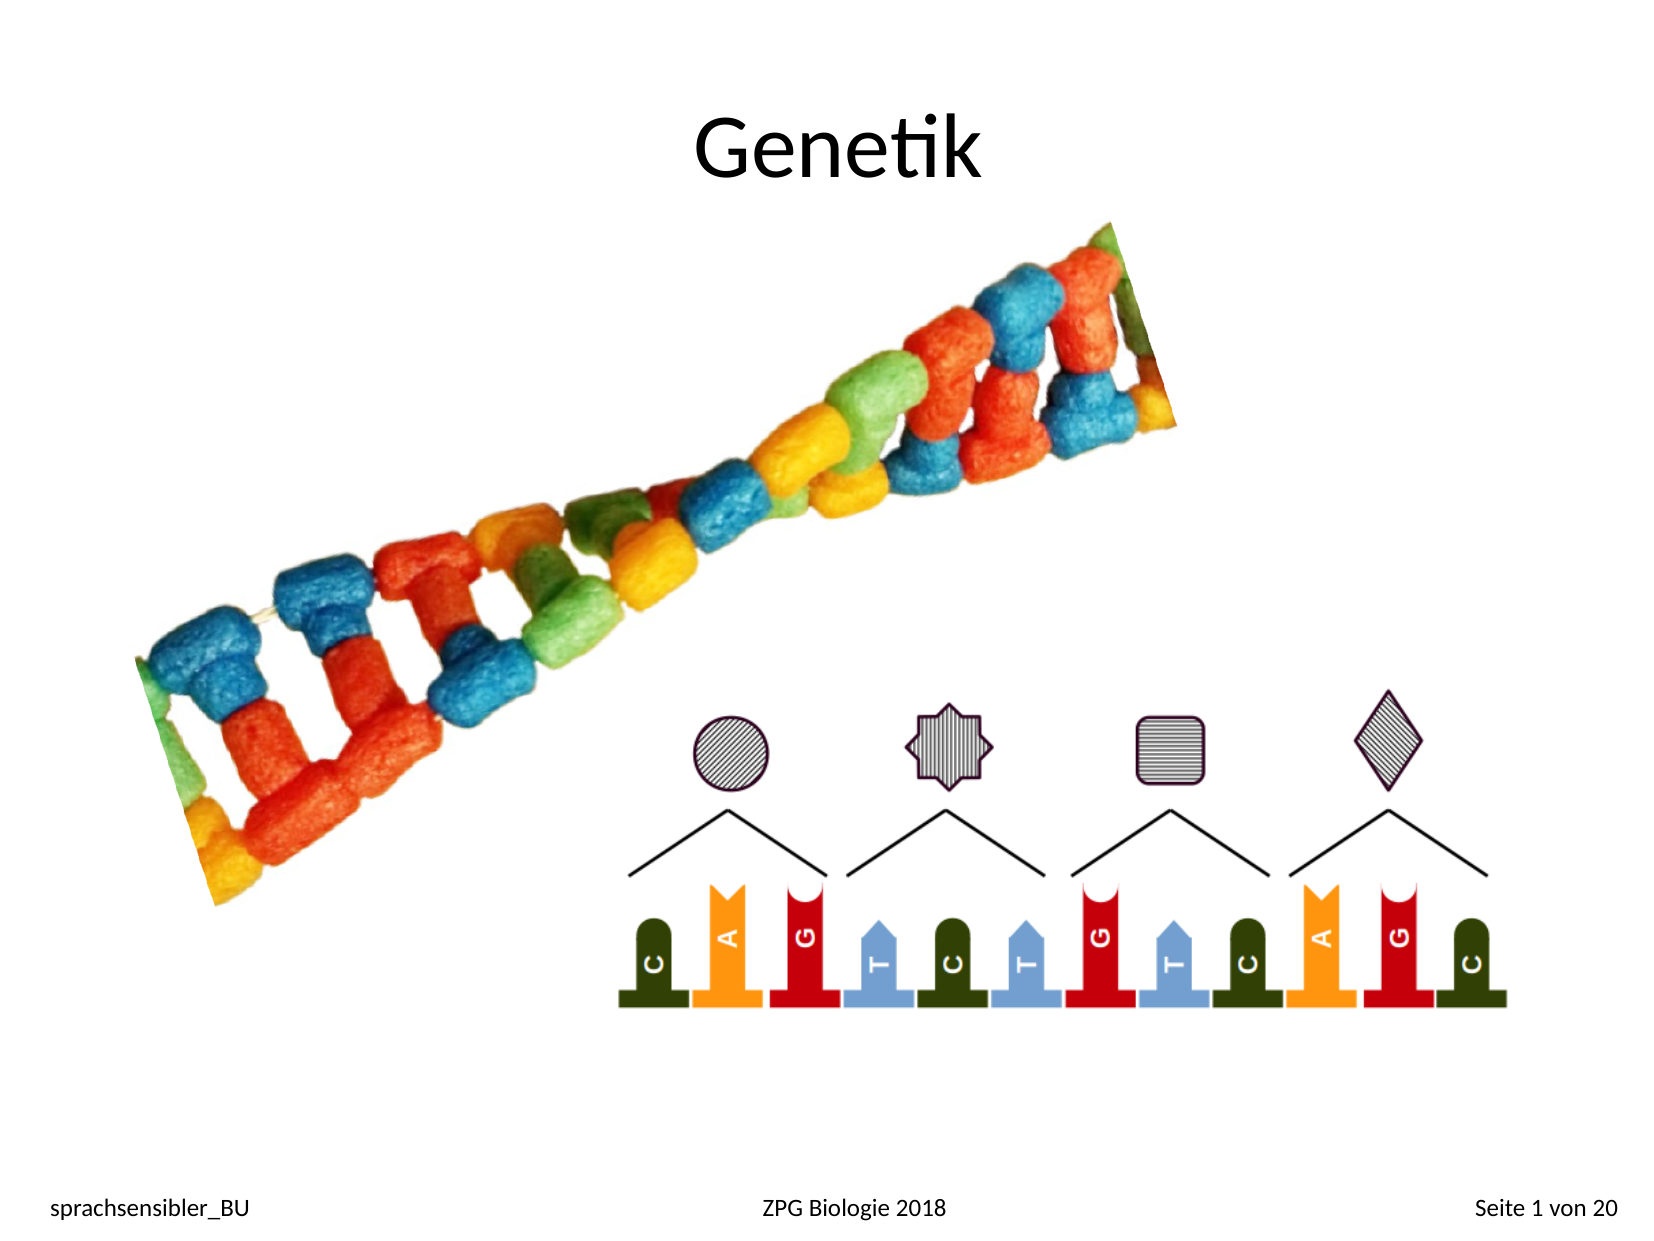

# Genetik
sprachsensibler_BU					ZPG Biologie 2018					Seite 1 von 20